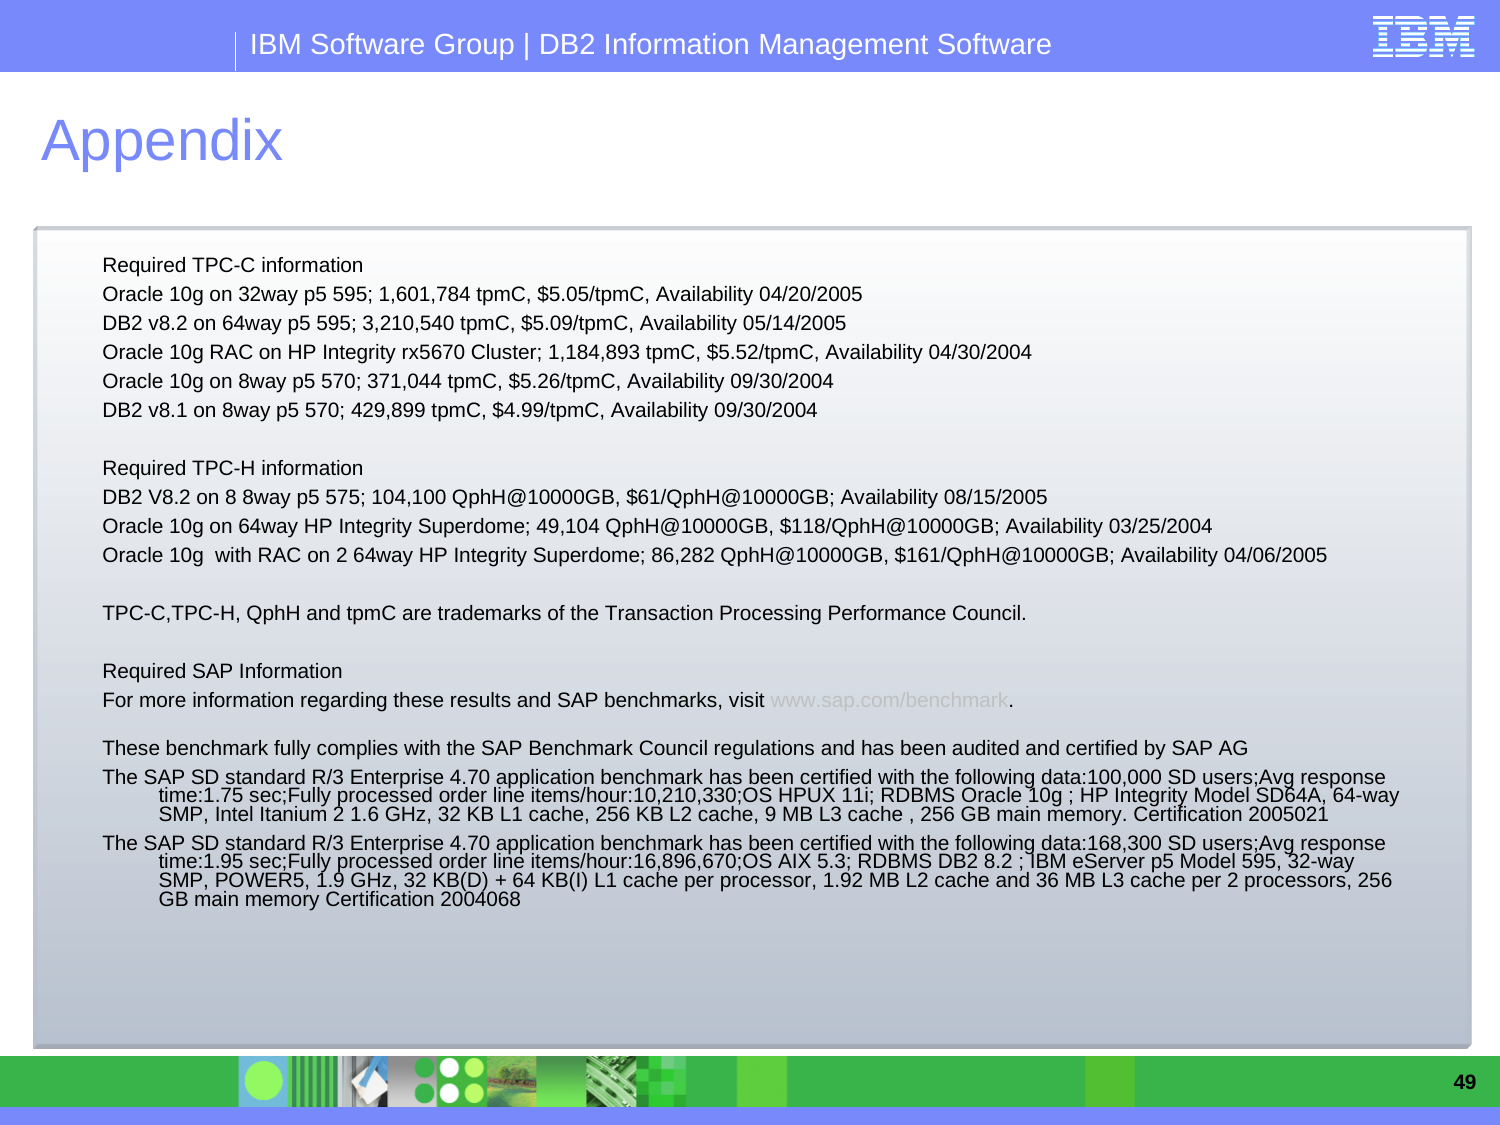

# Appendix
Required TPC-C information
Oracle 10g on 32way p5 595; 1,601,784 tpmC, $5.05/tpmC, Availability 04/20/2005
DB2 v8.2 on 64way p5 595; 3,210,540 tpmC, $5.09/tpmC, Availability 05/14/2005
Oracle 10g RAC on HP Integrity rx5670 Cluster; 1,184,893 tpmC, $5.52/tpmC, Availability 04/30/2004
Oracle 10g on 8way p5 570; 371,044 tpmC, $5.26/tpmC, Availability 09/30/2004
DB2 v8.1 on 8way p5 570; 429,899 tpmC, $4.99/tpmC, Availability 09/30/2004
Required TPC-H information
DB2 V8.2 on 8 8way p5 575; 104,100 QphH@10000GB, $61/QphH@10000GB; Availability 08/15/2005
Oracle 10g on 64way HP Integrity Superdome; 49,104 QphH@10000GB, $118/QphH@10000GB; Availability 03/25/2004
Oracle 10g with RAC on 2 64way HP Integrity Superdome; 86,282 QphH@10000GB, $161/QphH@10000GB; Availability 04/06/2005
TPC-C,TPC-H, QphH and tpmC are trademarks of the Transaction Processing Performance Council.
Required SAP Information
For more information regarding these results and SAP benchmarks, visit www.sap.com/benchmark.
These benchmark fully complies with the SAP Benchmark Council regulations and has been audited and certified by SAP AG
The SAP SD standard R/3 Enterprise 4.70 application benchmark has been certified with the following data:100,000 SD users;Avg response time:1.75 sec;Fully processed order line items/hour:10,210,330;OS HPUX 11i; RDBMS Oracle 10g ; HP Integrity Model SD64A, 64-way SMP, Intel Itanium 2 1.6 GHz, 32 KB L1 cache, 256 KB L2 cache, 9 MB L3 cache , 256 GB main memory. Certification 2005021
The SAP SD standard R/3 Enterprise 4.70 application benchmark has been certified with the following data:168,300 SD users;Avg response time:1.95 sec;Fully processed order line items/hour:16,896,670;OS AIX 5.3; RDBMS DB2 8.2 ; IBM eServer p5 Model 595, 32-way SMP, POWER5, 1.9 GHz, 32 KB(D) + 64 KB(I) L1 cache per processor, 1.92 MB L2 cache and 36 MB L3 cache per 2 processors, 256 GB main memory Certification 2004068
49